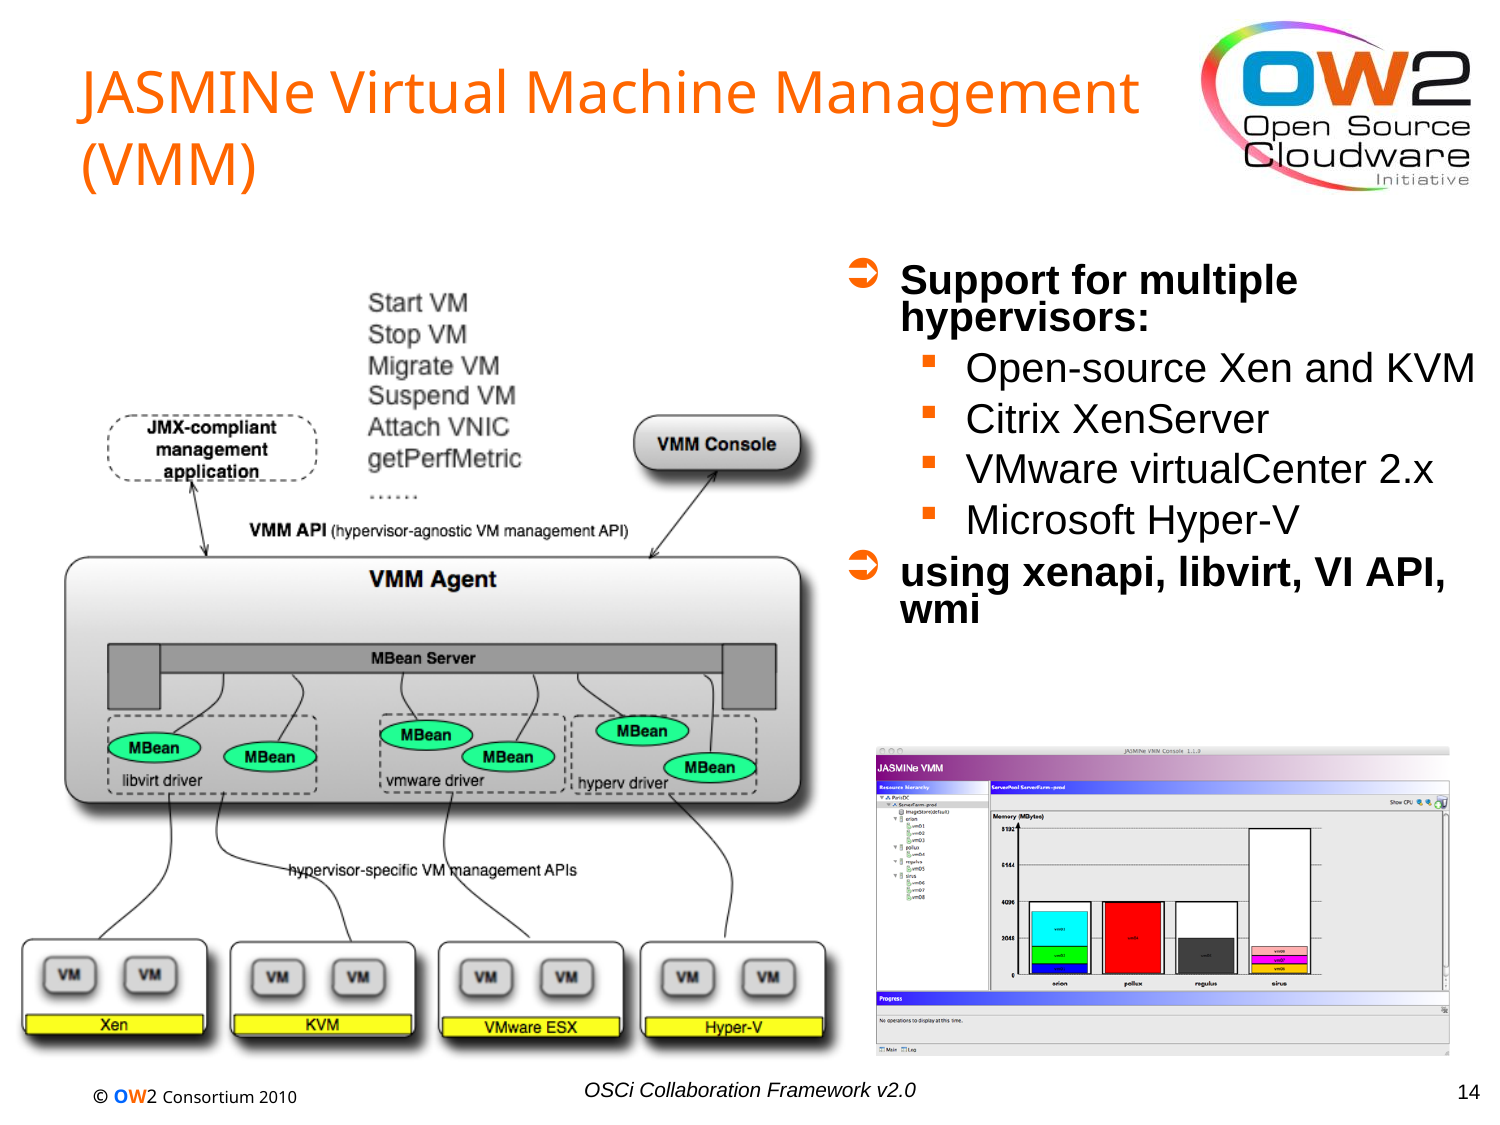

# JASMINe Virtual Machine Management (VMM)
Support for multiple hypervisors:
Open-source Xen and KVM
Citrix XenServer
VMware virtualCenter 2.x
Microsoft Hyper-V
using xenapi, libvirt, VI API, wmi